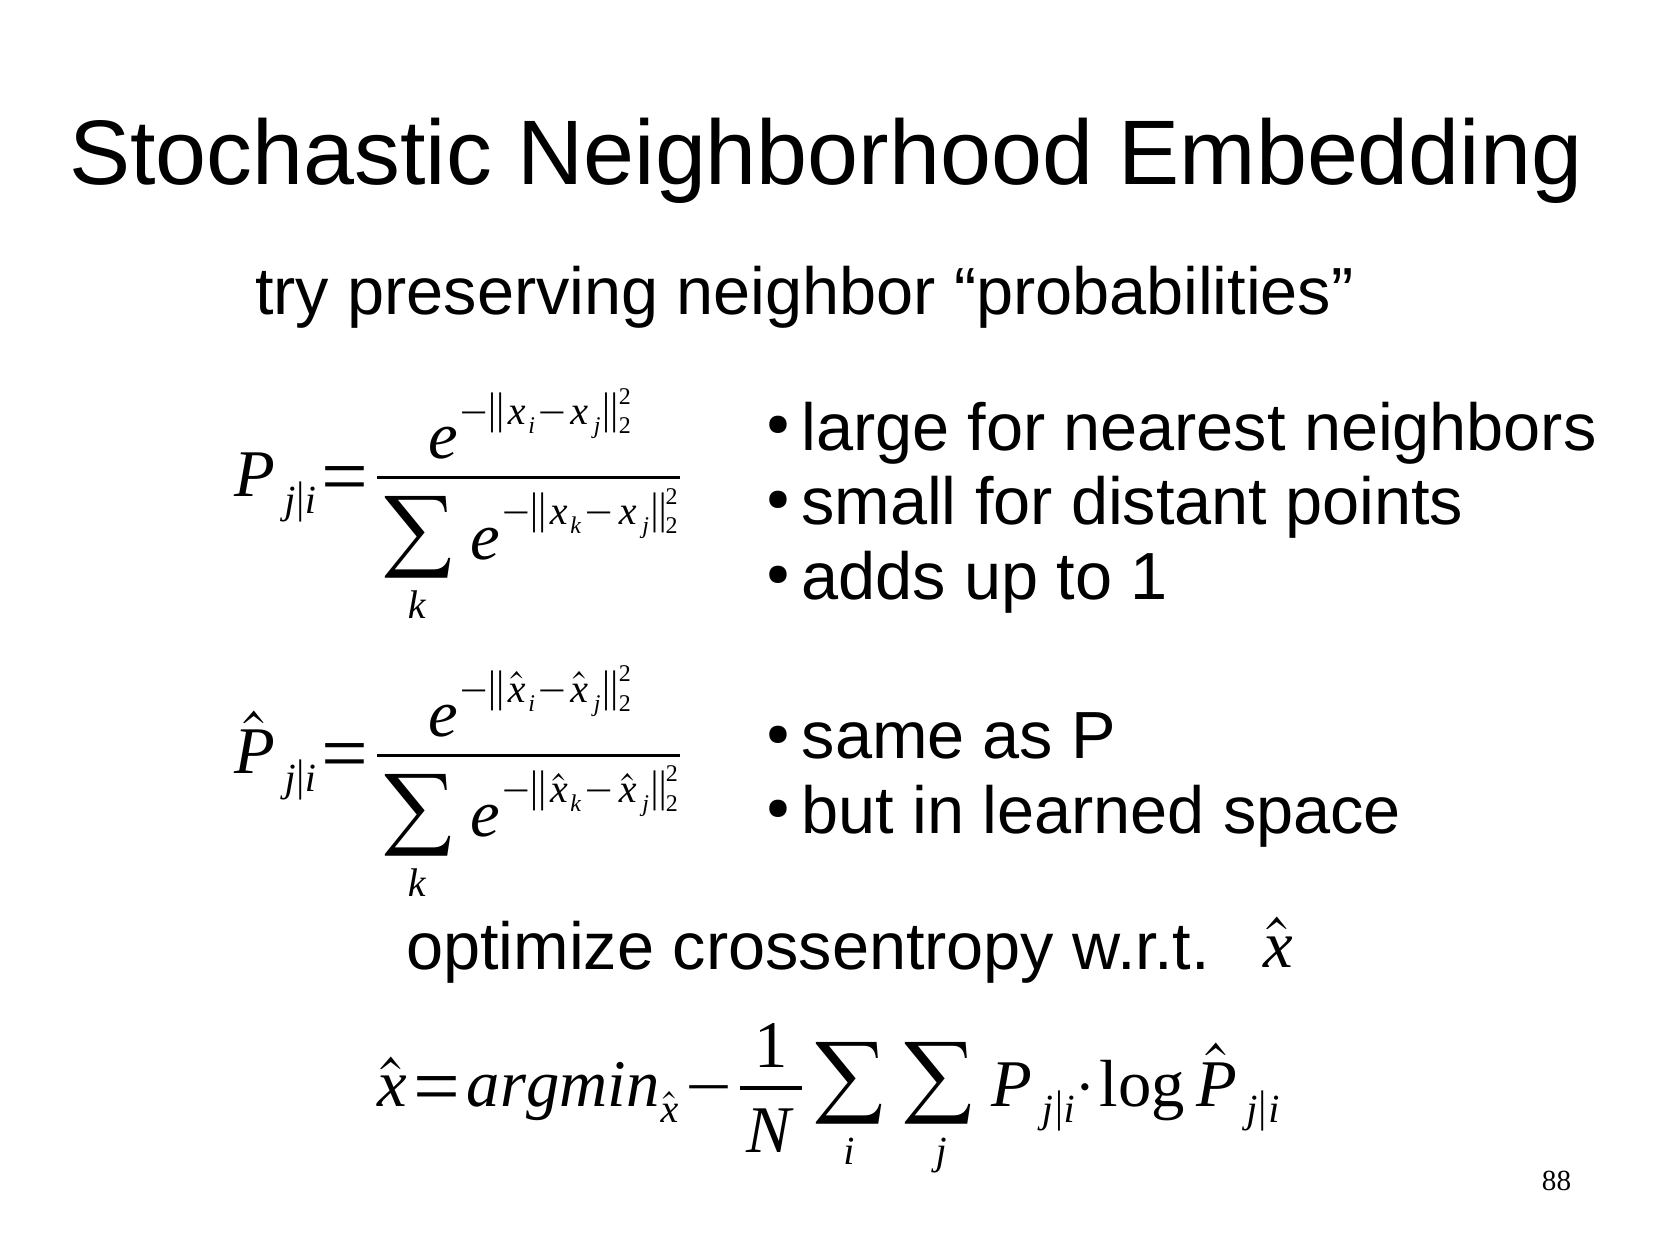

# Stochastic Neighborhood Embedding
try preserving neighbor “probabilities”
large for nearest neighbors
small for distant points
adds up to 1
same as P
but in learned space
optimize crossentropy w.r.t.
88